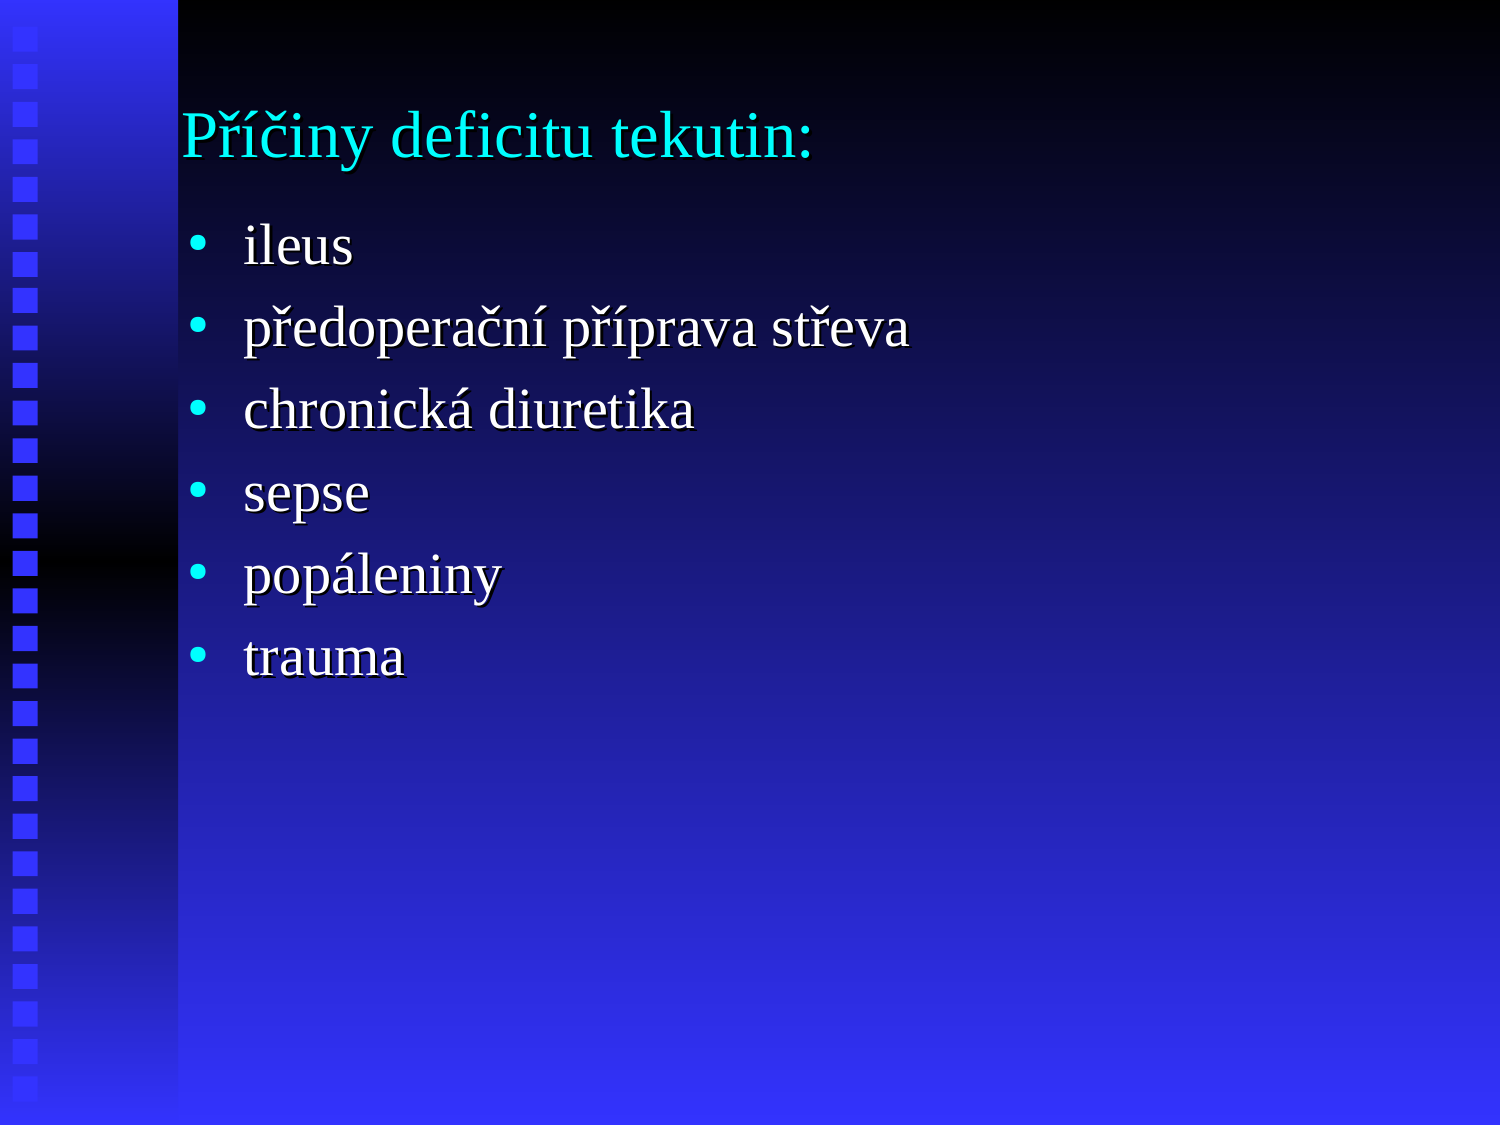

# Příčiny deficitu tekutin:
ileus
předoperační příprava střeva
chronická diuretika
sepse
popáleniny
trauma